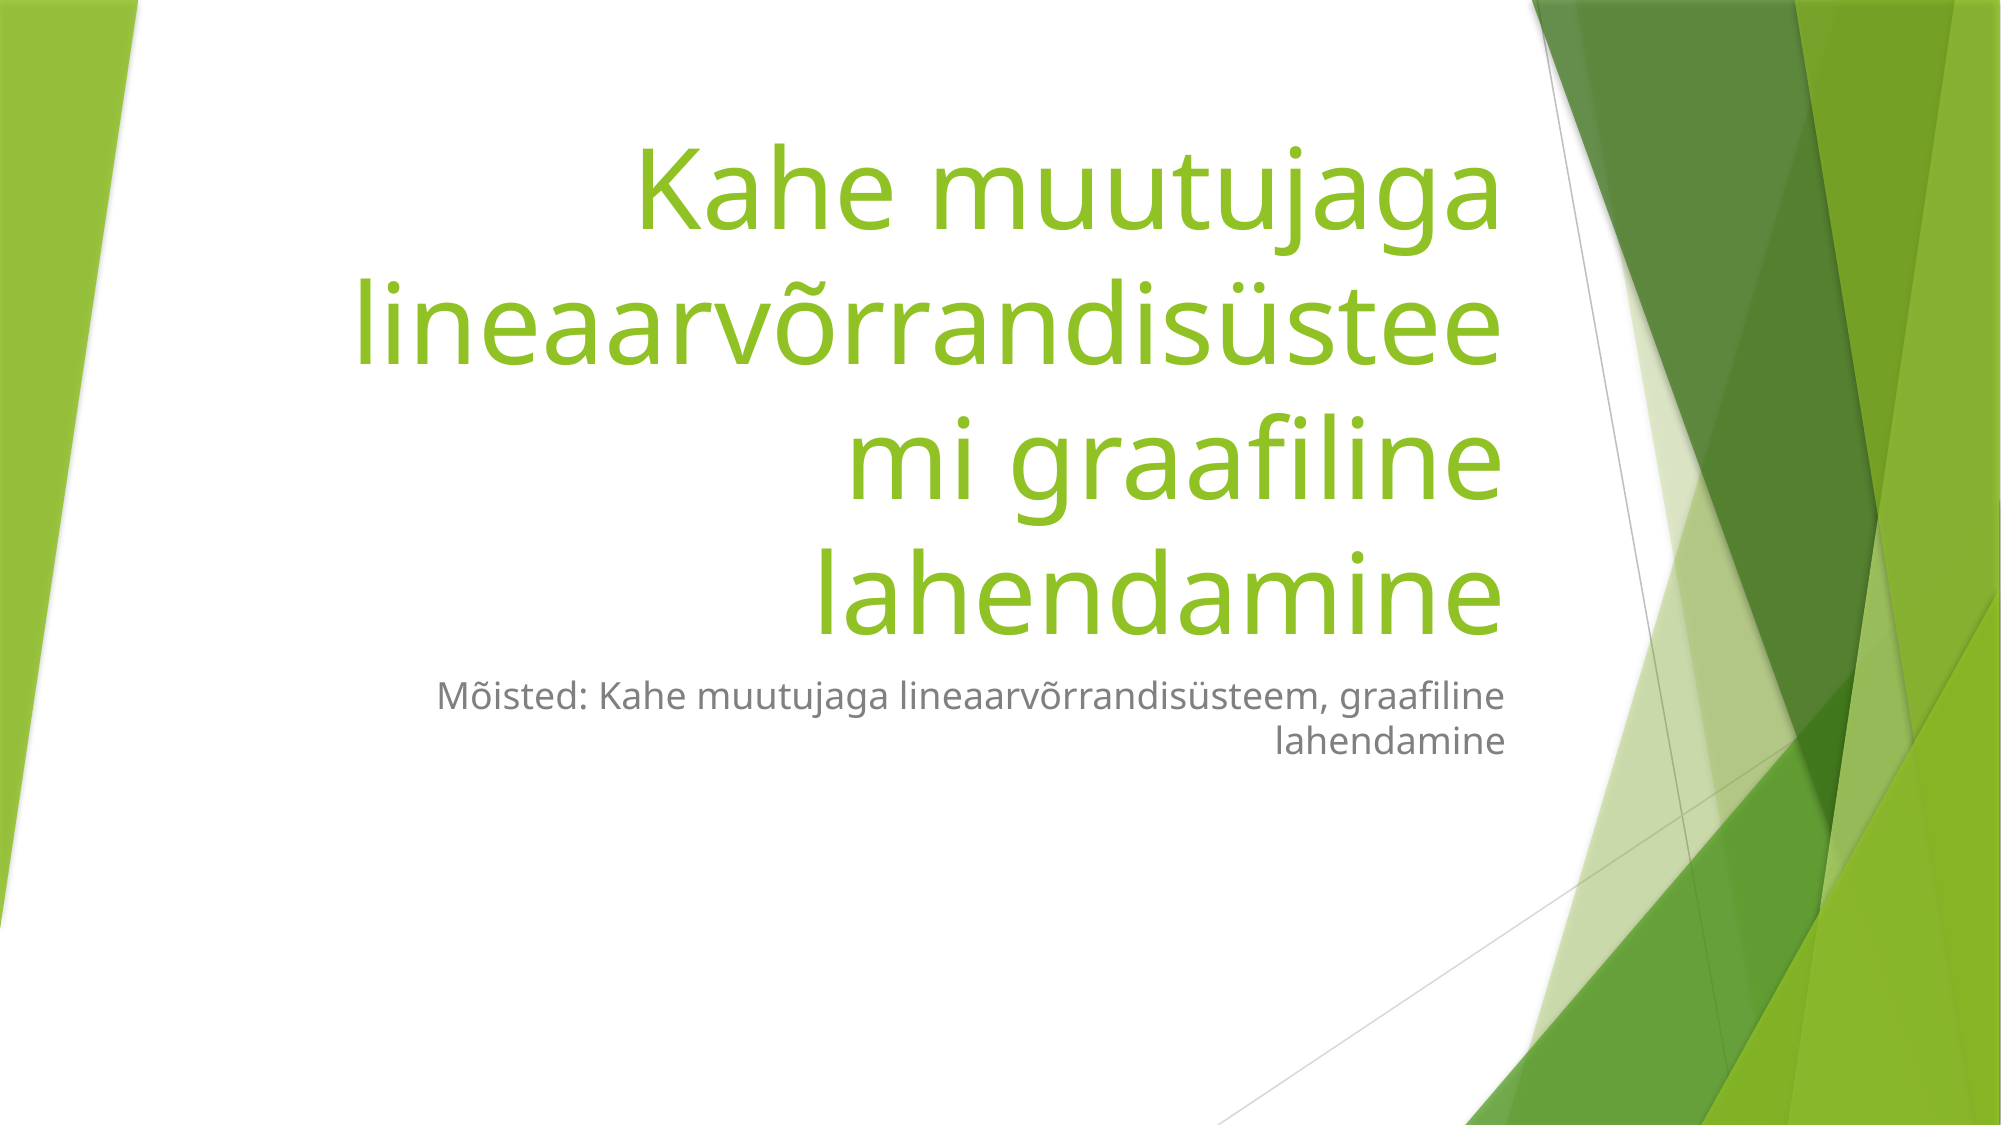

# Kahe muutujaga lineaarvõrrandisüsteemi graafiline lahendamine
Mõisted: Kahe muutujaga lineaarvõrrandisüsteem, graafiline lahendamine